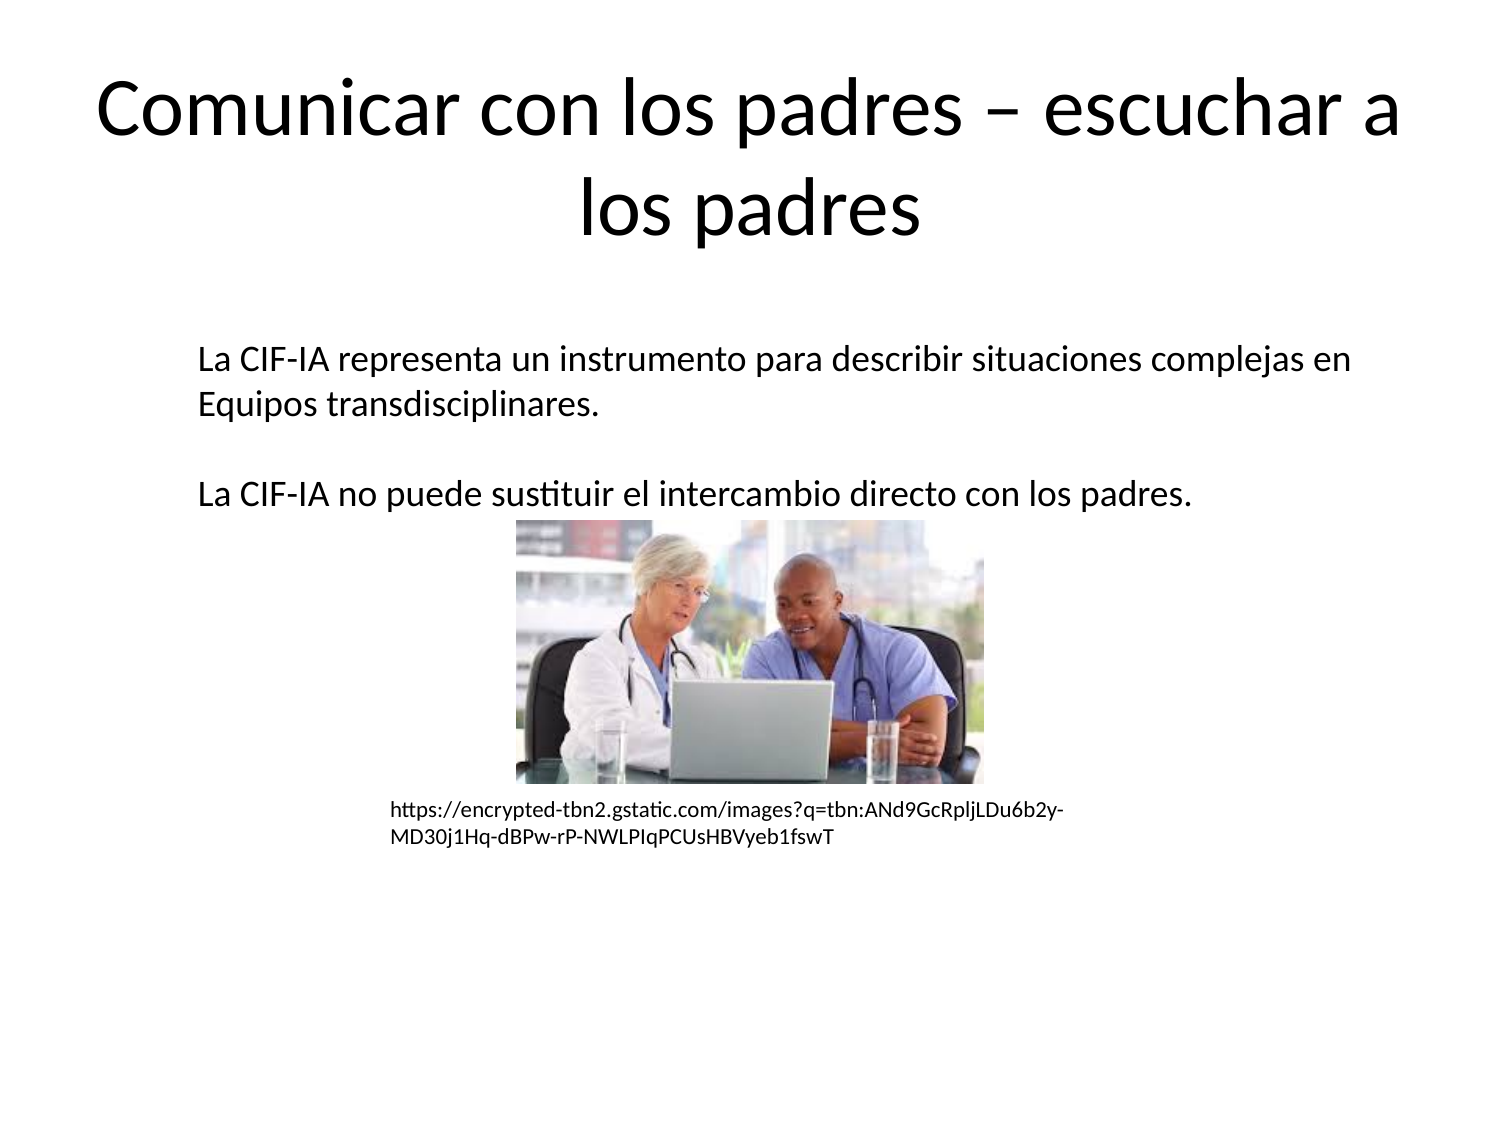

# Comunicar con los padres – escuchar a los padres
La CIF-IA representa un instrumento para describir situaciones complejas en
Equipos transdisciplinares.
La CIF-IA no puede sustituir el intercambio directo con los padres.
https://encrypted-tbn2.gstatic.com/images?q=tbn:ANd9GcRpljLDu6b2y-MD30j1Hq-dBPw-rP-NWLPIqPCUsHBVyeb1fswT